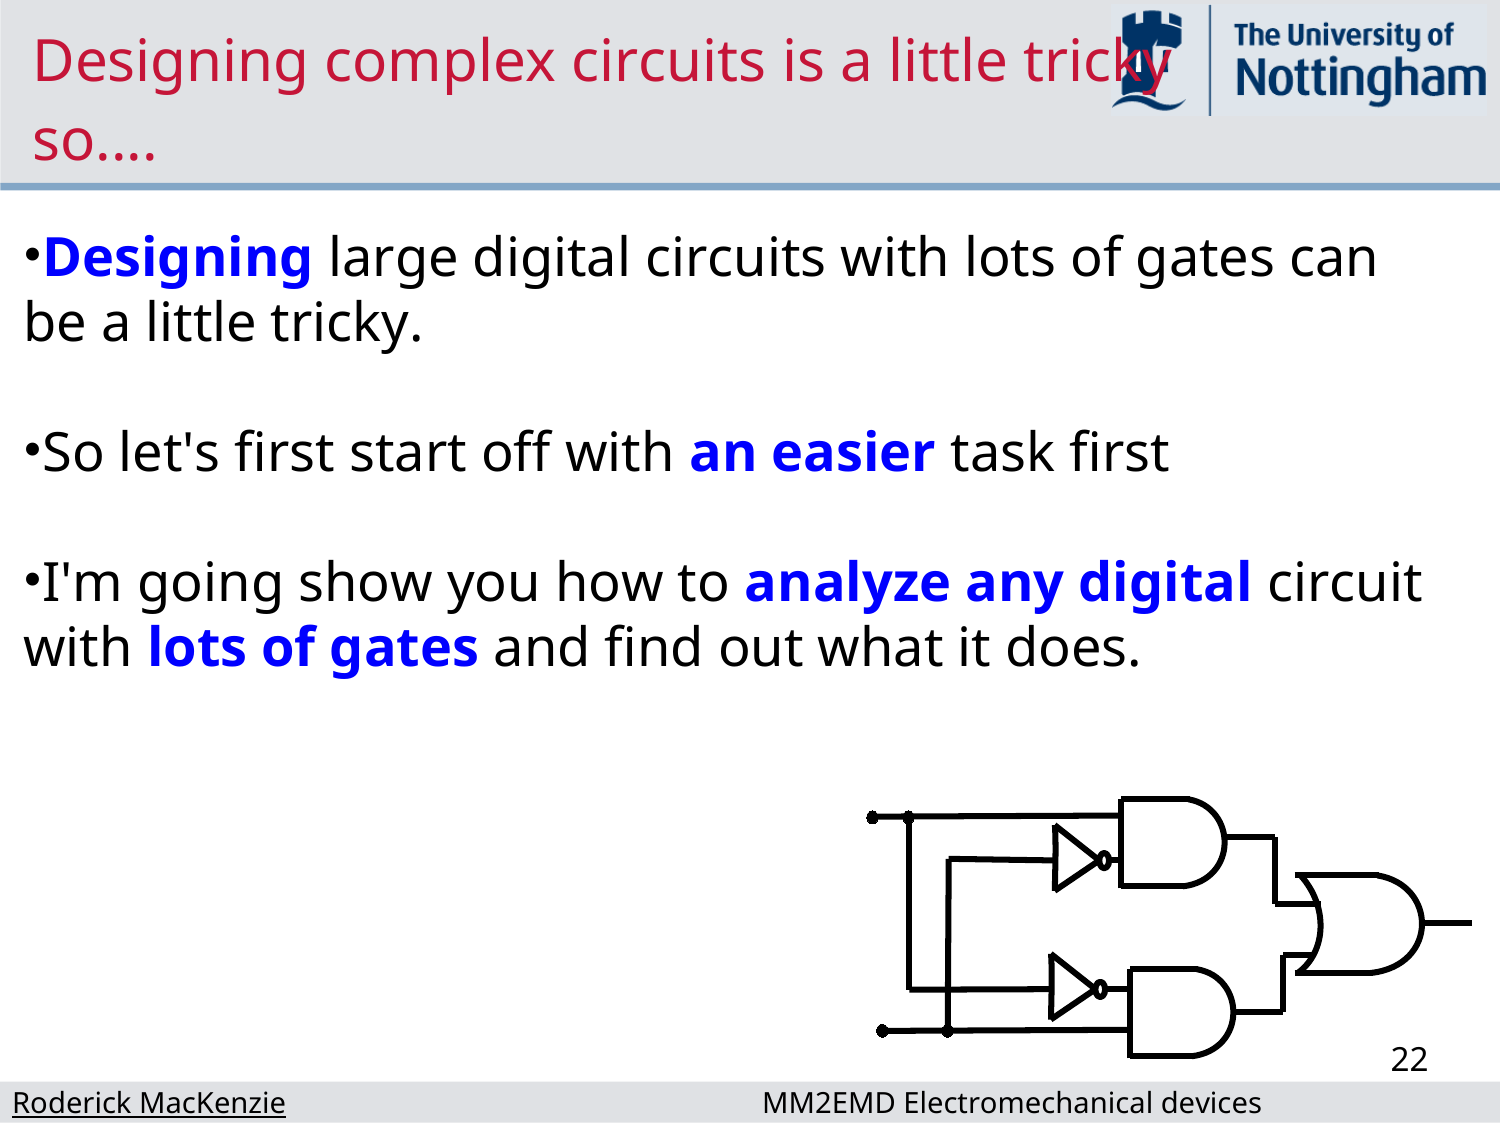

# Designing complex circuits is a little tricky so....
Designing large digital circuits with lots of gates can be a little tricky.
So let's first start off with an easier task first
I'm going show you how to analyze any digital circuit with lots of gates and find out what it does.